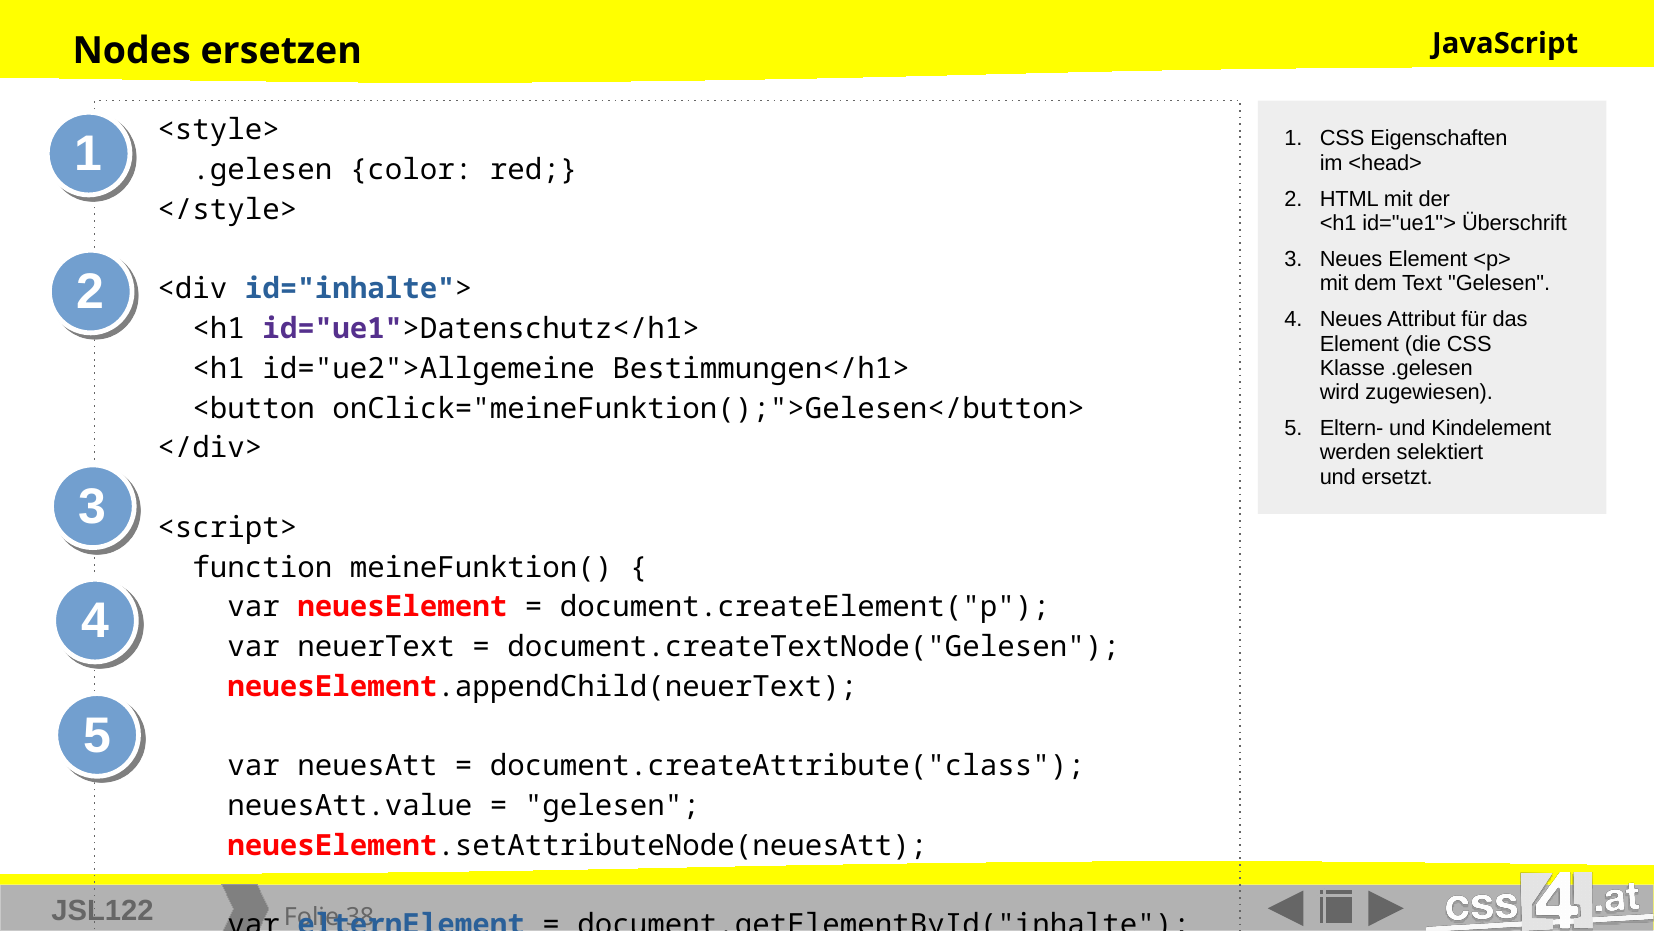

JavaScript
Nodes ersetzen
<style>
 .gelesen {color: red;}
</style>
<div id="inhalte">
 <h1 id="ue1">Datenschutz</h1>
 <h1 id="ue2">Allgemeine Bestimmungen</h1>
 <button onClick="meineFunktion();">Gelesen</button>
</div>
<script>
 function meineFunktion() {
 var neuesElement = document.createElement("p");
 var neuerText = document.createTextNode("Gelesen");
 neuesElement.appendChild(neuerText);
 var neuesAtt = document.createAttribute("class");
 neuesAtt.value = "gelesen";
 neuesElement.setAttributeNode(neuesAtt);
 var elternElement = document.getElementById("inhalte");
 var altesElement = document.getElementById("ue1");
 elternElement.replaceChild(neuesElement, altesElement);
 }
</script>
1
2
3
4
5
CSS Eigenschaften
im <head>
HTML mit der
<h1 id="ue1"> Überschrift
Neues Element <p>
mit dem Text "Gelesen".
Neues Attribut für das
Element (die CSS
Klasse .gelesen
wird zugewiesen).
Eltern- und Kindelement
werden selektiert
und ersetzt.
JSL122
Folie